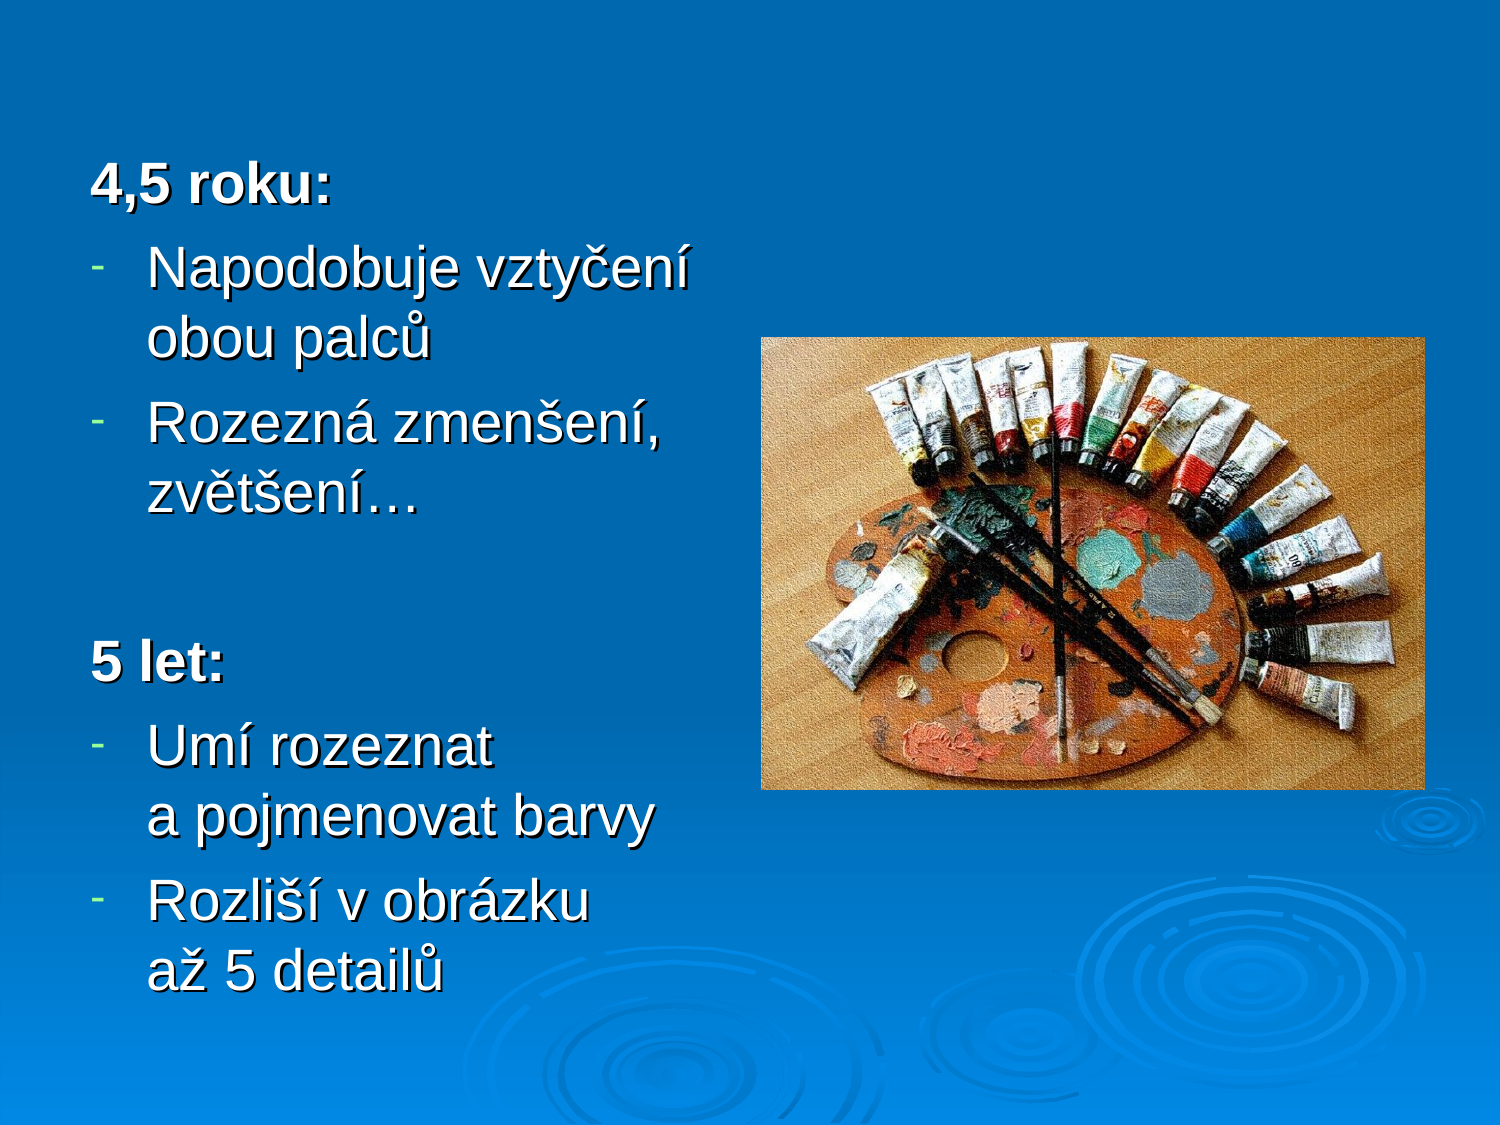

# 4,5 roku:
Napodobuje vztyčení obou palců
Rozezná zmenšení, zvětšení…
5 let:
Umí rozeznat
a pojmenovat barvy
Rozliší v obrázku
až 5 detailů